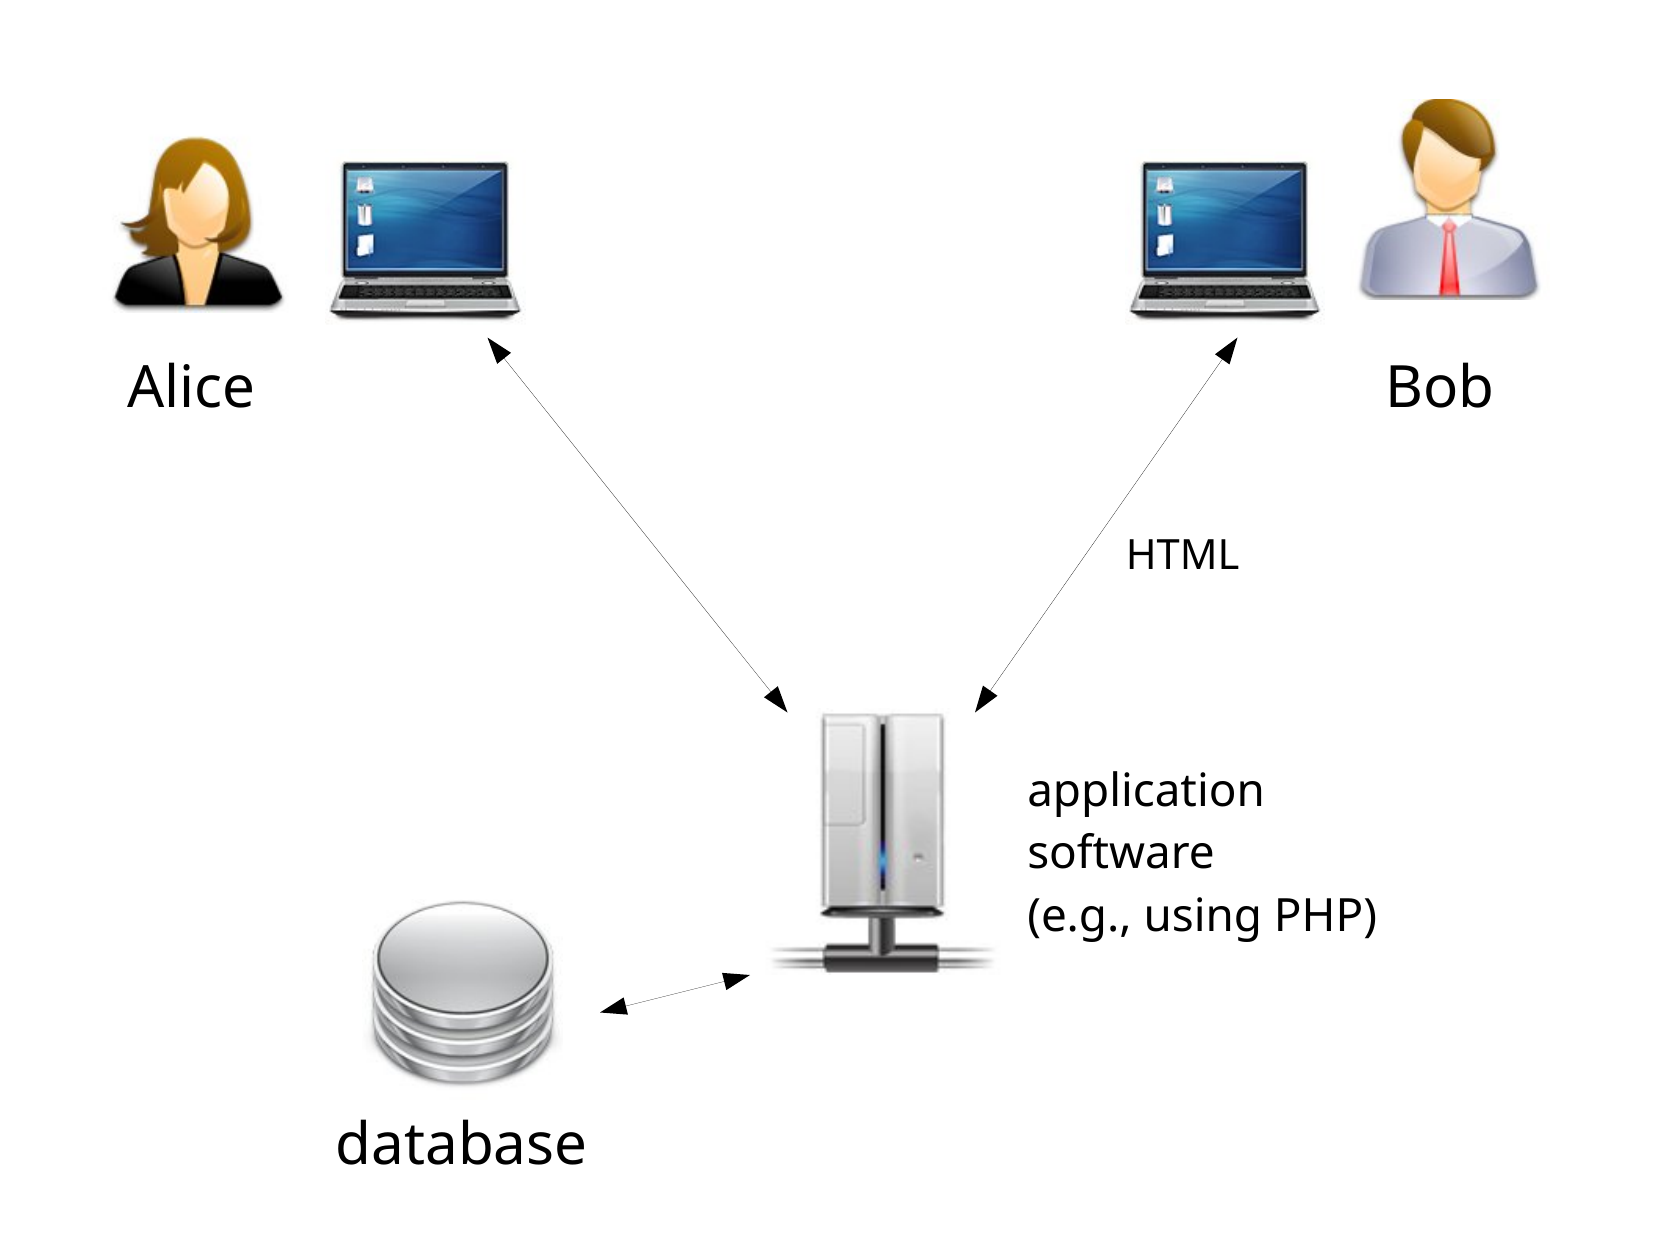

Alice
Bob
HTML
application
software
(e.g., using PHP)
database